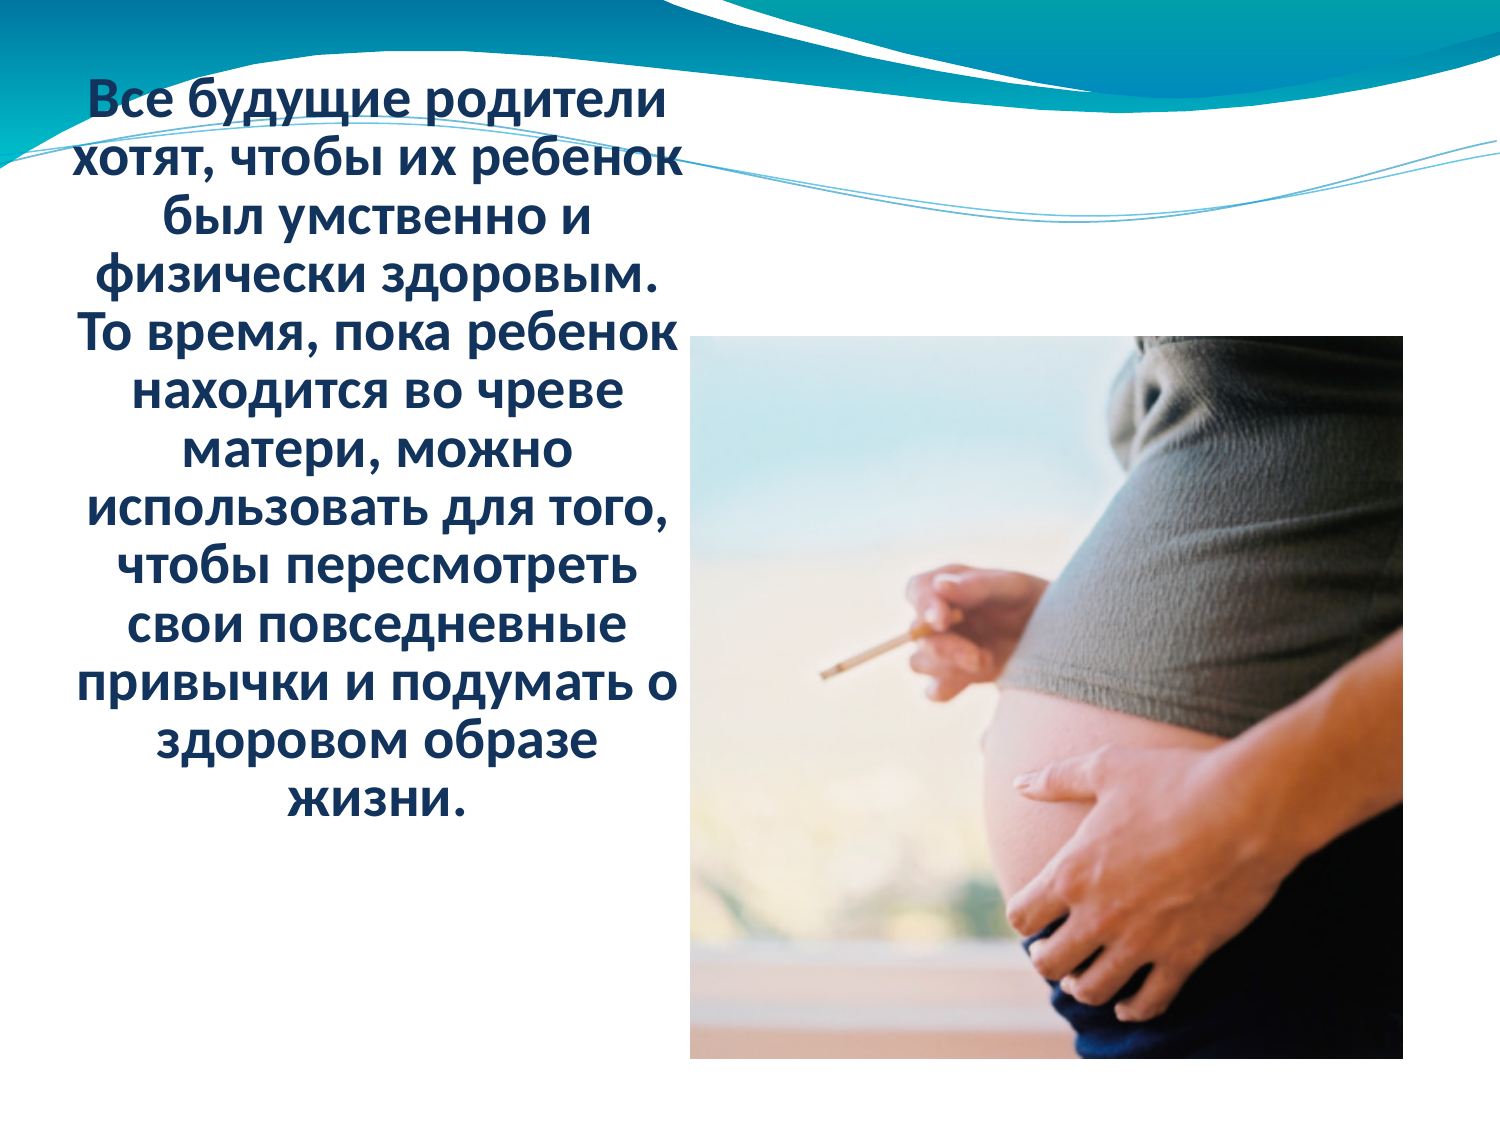

Все будущие родители хотят, чтобы их ребенок был умственно и физически здоровым. То время, пока ребенок находится во чреве матери, можно использовать для того, чтобы пересмотреть свои повседневные привычки и подумать о здоровом образе жизни.